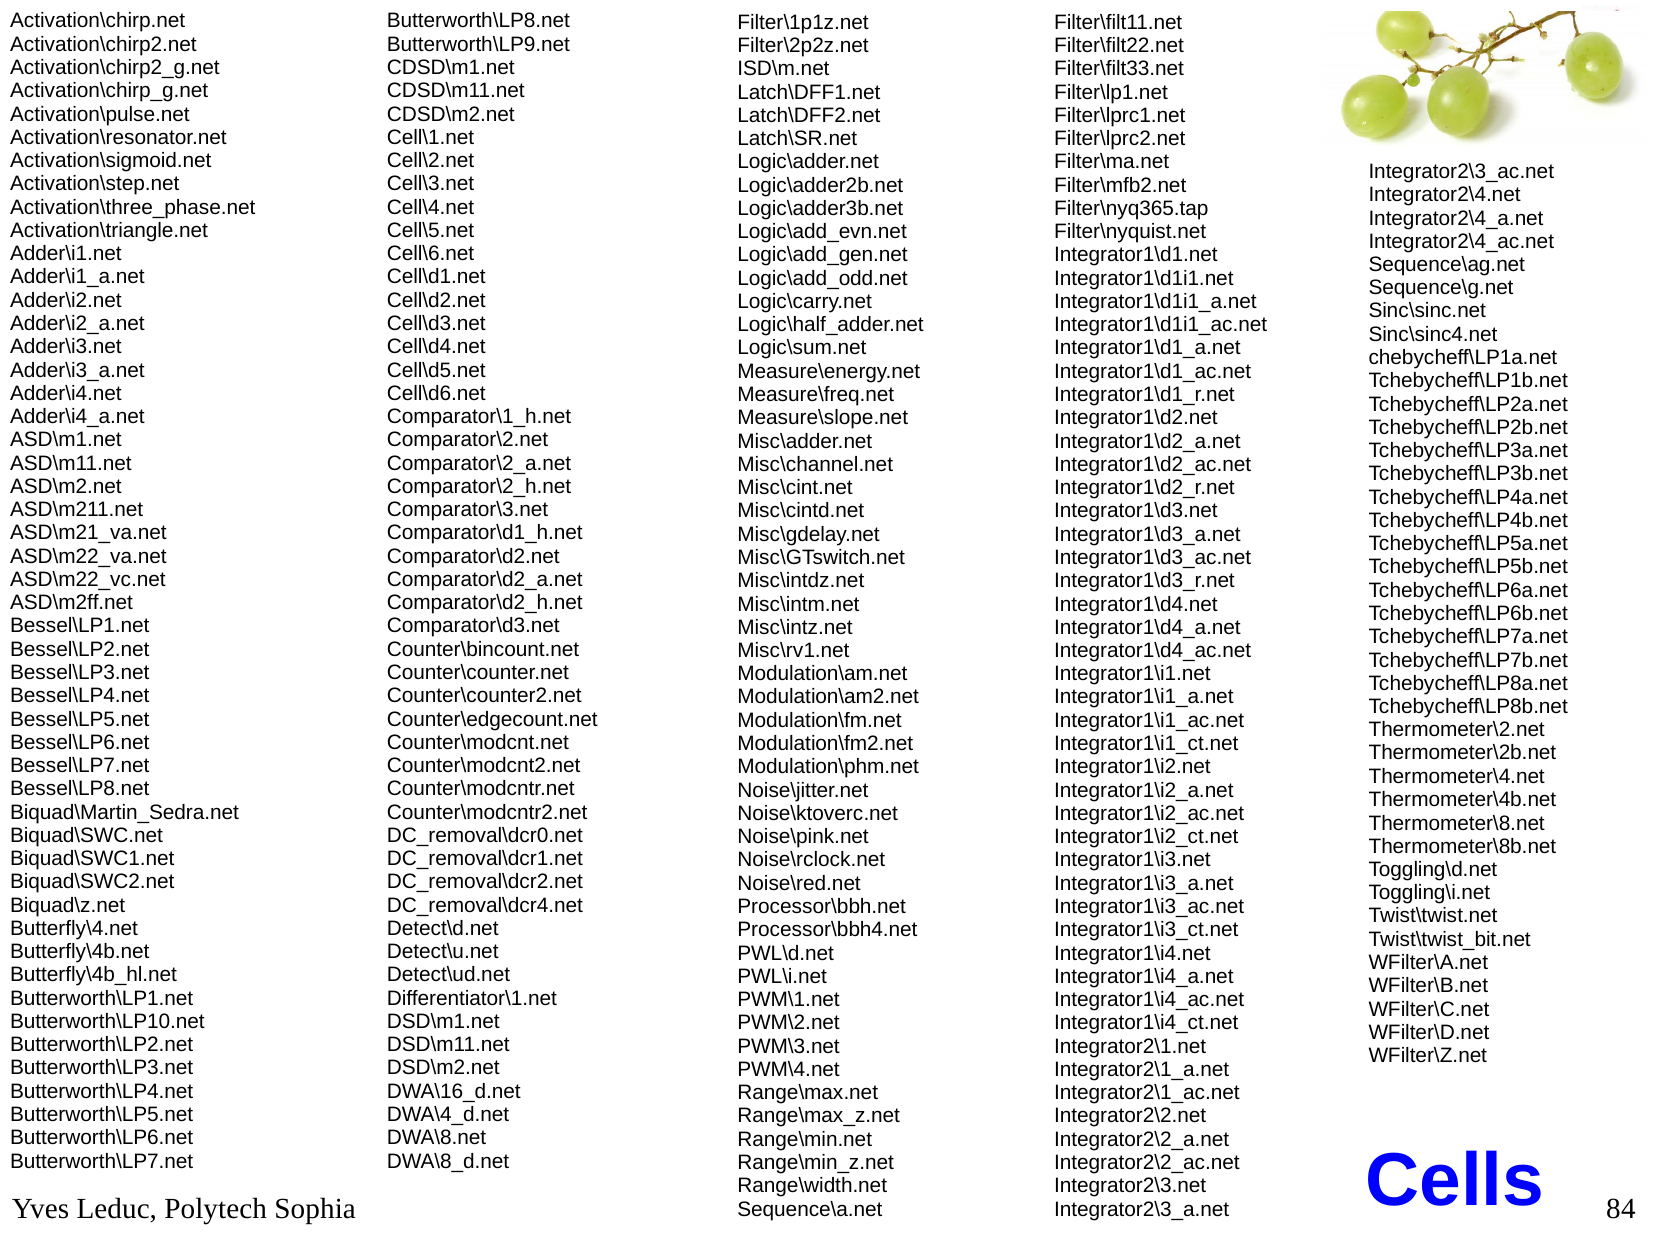

Activation\chirp.net
Activation\chirp2.net
Activation\chirp2_g.net
Activation\chirp_g.net
Activation\pulse.net
Activation\resonator.net
Activation\sigmoid.net
Activation\step.net
Activation\three_phase.net
Activation\triangle.net
Adder\i1.net
Adder\i1_a.net
Adder\i2.net
Adder\i2_a.net
Adder\i3.net
Adder\i3_a.net
Adder\i4.net
Adder\i4_a.net
ASD\m1.net
ASD\m11.net
ASD\m2.net
ASD\m211.net
ASD\m21_va.net
ASD\m22_va.net
ASD\m22_vc.net
ASD\m2ff.net
Bessel\LP1.net
Bessel\LP2.net
Bessel\LP3.net
Bessel\LP4.net
Bessel\LP5.net
Bessel\LP6.net
Bessel\LP7.net
Bessel\LP8.net
Biquad\Martin_Sedra.net
Biquad\SWC.net
Biquad\SWC1.net
Biquad\SWC2.net
Biquad\z.net
Butterfly\4.net
Butterfly\4b.net
Butterfly\4b_hl.net
Butterworth\LP1.net
Butterworth\LP10.net
Butterworth\LP2.net
Butterworth\LP3.net
Butterworth\LP4.net
Butterworth\LP5.net
Butterworth\LP6.net
Butterworth\LP7.net
Butterworth\LP8.net
Butterworth\LP9.net
CDSD\m1.net
CDSD\m11.net
CDSD\m2.net
Cell\1.net
Cell\2.net
Cell\3.net
Cell\4.net
Cell\5.net
Cell\6.net
Cell\d1.net
Cell\d2.net
Cell\d3.net
Cell\d4.net
Cell\d5.net
Cell\d6.net
Comparator\1_h.net
Comparator\2.net
Comparator\2_a.net
Comparator\2_h.net
Comparator\3.net
Comparator\d1_h.net
Comparator\d2.net
Comparator\d2_a.net
Comparator\d2_h.net
Comparator\d3.net
Counter\bincount.net
Counter\counter.net
Counter\counter2.net
Counter\edgecount.net
Counter\modcnt.net
Counter\modcnt2.net
Counter\modcntr.net
Counter\modcntr2.net
DC_removal\dcr0.net
DC_removal\dcr1.net
DC_removal\dcr2.net
DC_removal\dcr4.net
Detect\d.net
Detect\u.net
Detect\ud.net
Differentiator\1.net
DSD\m1.net
DSD\m11.net
DSD\m2.net
DWA\16_d.net
DWA\4_d.net
DWA\8.net
DWA\8_d.net
Filter\1p1z.net
Filter\2p2z.net
ISD\m.net
Latch\DFF1.net
Latch\DFF2.net
Latch\SR.net
Logic\adder.net
Logic\adder2b.net
Logic\adder3b.net
Logic\add_evn.net
Logic\add_gen.net
Logic\add_odd.net
Logic\carry.net
Logic\half_adder.net
Logic\sum.net
Measure\energy.net
Measure\freq.net
Measure\slope.net
Misc\adder.net
Misc\channel.net
Misc\cint.net
Misc\cintd.net
Misc\gdelay.net
Misc\GTswitch.net
Misc\intdz.net
Misc\intm.net
Misc\intz.net
Misc\rv1.net
Modulation\am.net
Modulation\am2.net
Modulation\fm.net
Modulation\fm2.net
Modulation\phm.net
Noise\jitter.net
Noise\ktoverc.net
Noise\pink.net
Noise\rclock.net
Noise\red.net
Processor\bbh.net
Processor\bbh4.net
PWL\d.net
PWL\i.net
PWM\1.net
PWM\2.net
PWM\3.net
PWM\4.net
Range\max.net
Range\max_z.net
Range\min.net
Range\min_z.net
Range\width.net
Sequence\a.net
Filter\filt11.net
Filter\filt22.net
Filter\filt33.net
Filter\lp1.net
Filter\lprc1.net
Filter\lprc2.net
Filter\ma.net
Filter\mfb2.net
Filter\nyq365.tap
Filter\nyquist.net
Integrator1\d1.net
Integrator1\d1i1.net
Integrator1\d1i1_a.net
Integrator1\d1i1_ac.net
Integrator1\d1_a.net
Integrator1\d1_ac.net
Integrator1\d1_r.net
Integrator1\d2.net
Integrator1\d2_a.net
Integrator1\d2_ac.net
Integrator1\d2_r.net
Integrator1\d3.net
Integrator1\d3_a.net
Integrator1\d3_ac.net
Integrator1\d3_r.net
Integrator1\d4.net
Integrator1\d4_a.net
Integrator1\d4_ac.net
Integrator1\i1.net
Integrator1\i1_a.net
Integrator1\i1_ac.net
Integrator1\i1_ct.net
Integrator1\i2.net
Integrator1\i2_a.net
Integrator1\i2_ac.net
Integrator1\i2_ct.net
Integrator1\i3.net
Integrator1\i3_a.net
Integrator1\i3_ac.net
Integrator1\i3_ct.net
Integrator1\i4.net
Integrator1\i4_a.net
Integrator1\i4_ac.net
Integrator1\i4_ct.net
Integrator2\1.net
Integrator2\1_a.net
Integrator2\1_ac.net
Integrator2\2.net
Integrator2\2_a.net
Integrator2\2_ac.net
Integrator2\3.net
Integrator2\3_a.net
Integrator2\3_ac.net
Integrator2\4.net
Integrator2\4_a.net
Integrator2\4_ac.net
Sequence\ag.net
Sequence\g.net
Sinc\sinc.net
Sinc\sinc4.net
chebycheff\LP1a.net
Tchebycheff\LP1b.net
Tchebycheff\LP2a.net
Tchebycheff\LP2b.net
Tchebycheff\LP3a.net
Tchebycheff\LP3b.net
Tchebycheff\LP4a.net
Tchebycheff\LP4b.net
Tchebycheff\LP5a.net
Tchebycheff\LP5b.net
Tchebycheff\LP6a.net
Tchebycheff\LP6b.net
Tchebycheff\LP7a.net
Tchebycheff\LP7b.net
Tchebycheff\LP8a.net
Tchebycheff\LP8b.net
Thermometer\2.net
Thermometer\2b.net
Thermometer\4.net
Thermometer\4b.net
Thermometer\8.net
Thermometer\8b.net
Toggling\d.net
Toggling\i.net
Twist\twist.net
Twist\twist_bit.net
WFilter\A.net
WFilter\B.net
WFilter\C.net
WFilter\D.net
WFilter\Z.net
Cells
Yves Leduc, Polytech Sophia
84